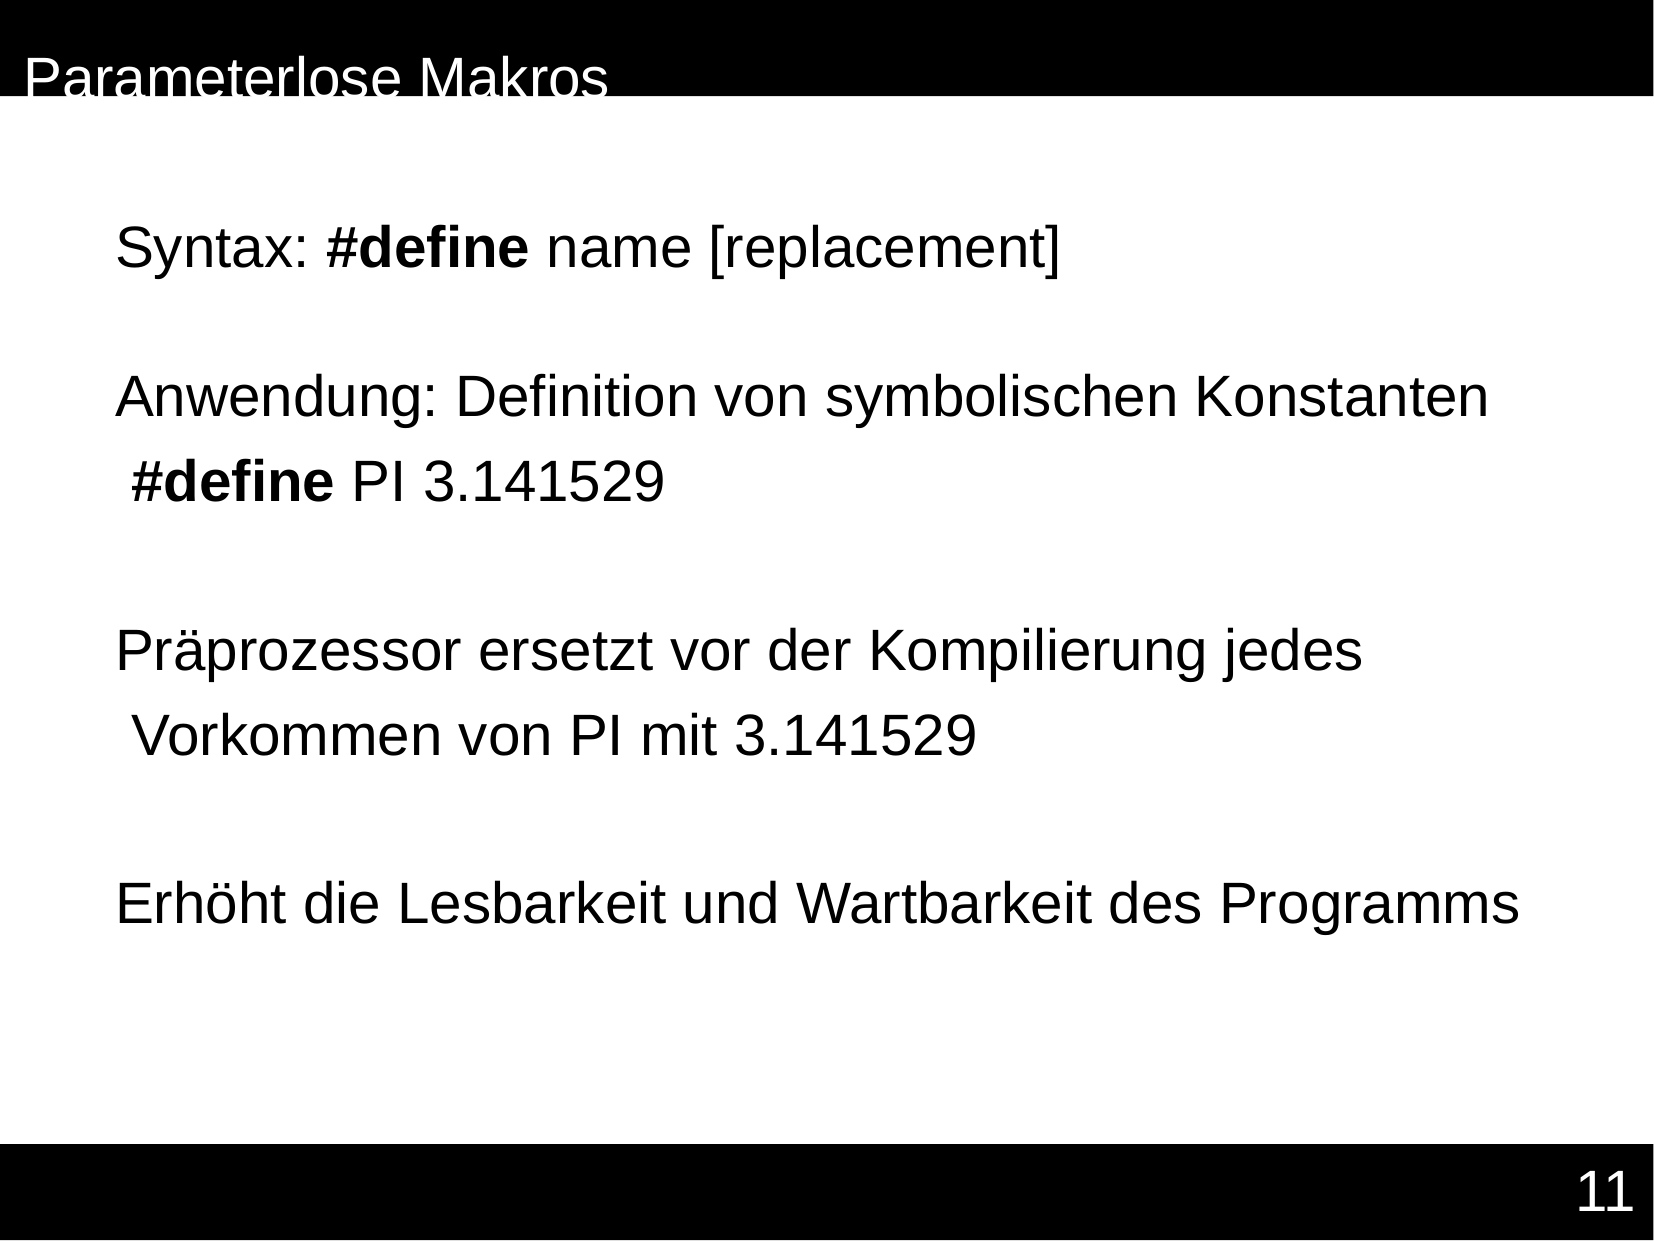

Parameterlose Makros
 Syntax: #define name [replacement]
 Anwendung: Definition von symbolischen Konstanten
 #define PI 3.141529
 Präprozessor ersetzt vor der Kompilierung jedes
 Vorkommen von PI mit 3.141529
 Erhöht die Lesbarkeit und Wartbarkeit des Programms
11